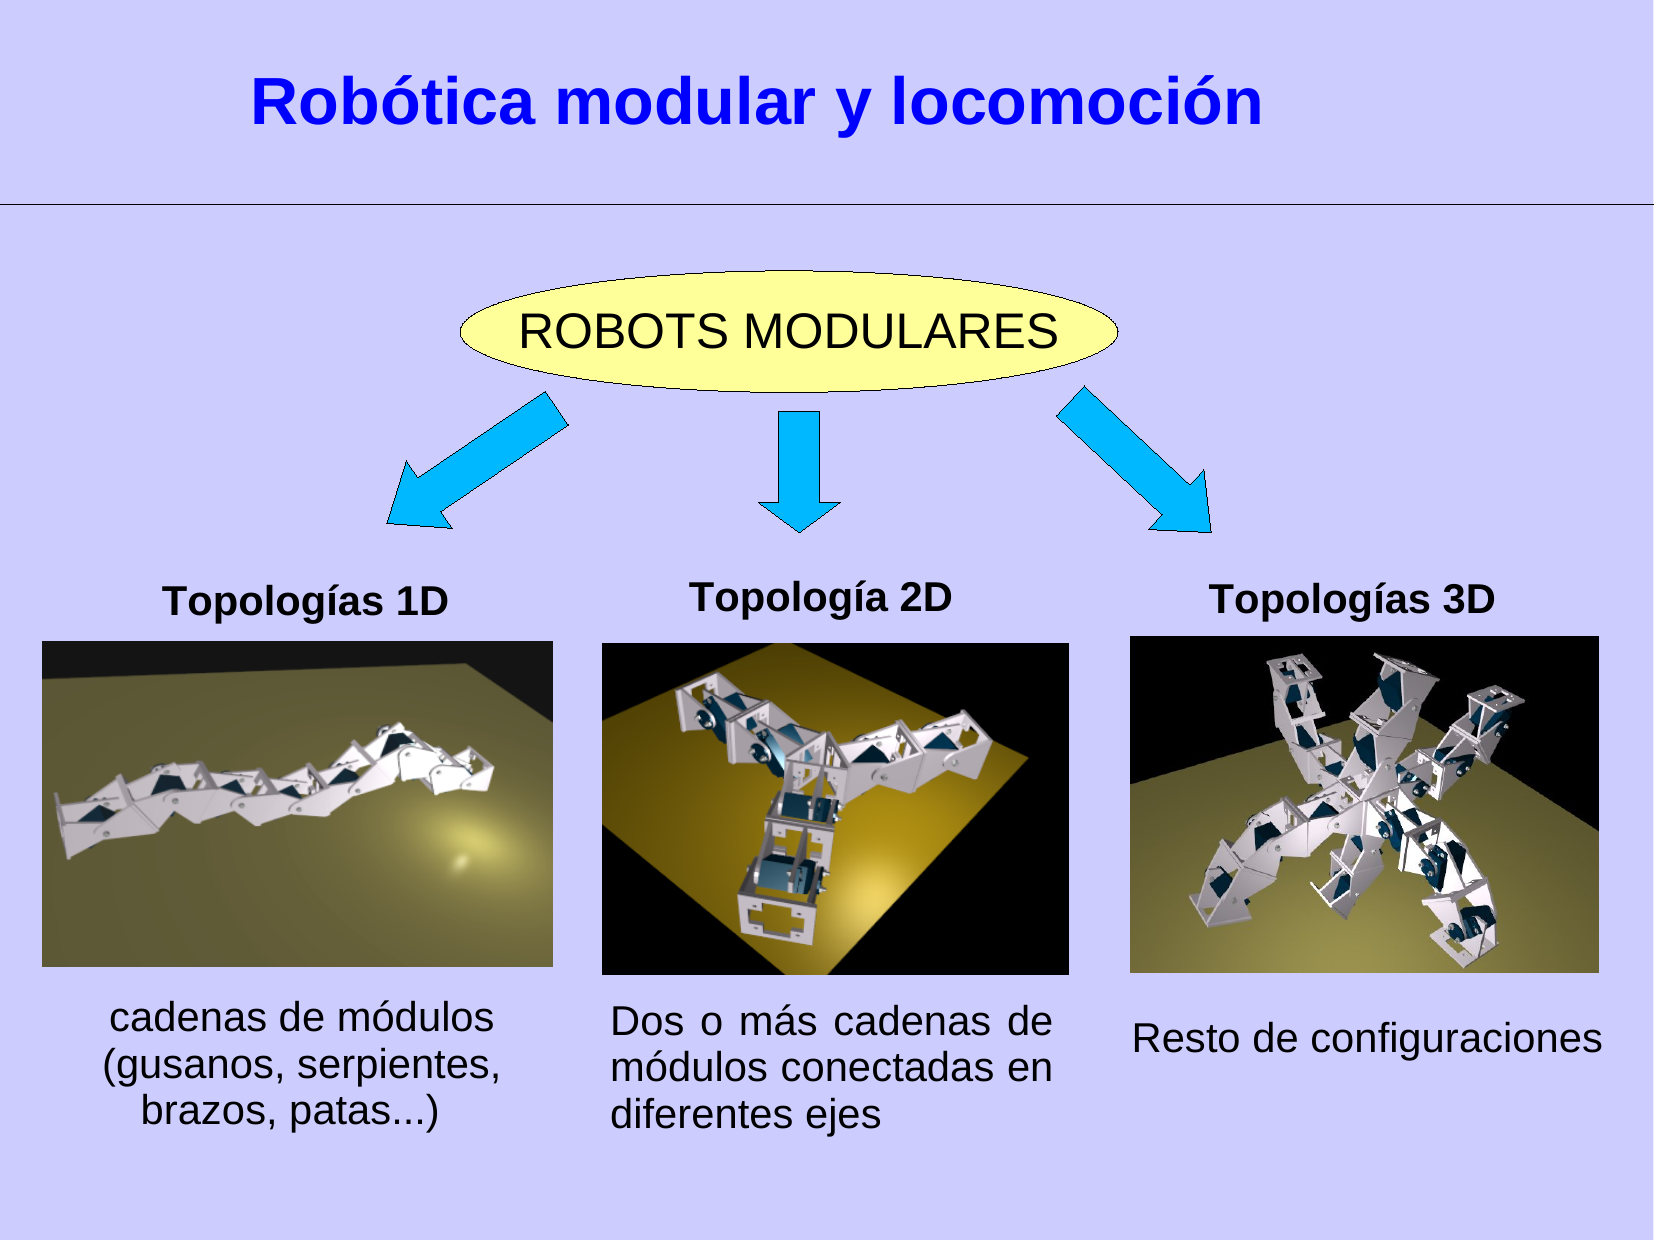

# Robótica modular y locomoción
ROBOTS MODULARES
Topología 2D
Topologías 3D
Topologías 1D
 cadenas de módulos
 (gusanos, serpientes, brazos, patas...)
Dos o más cadenas de módulos conectadas en diferentes ejes
Resto de configuraciones